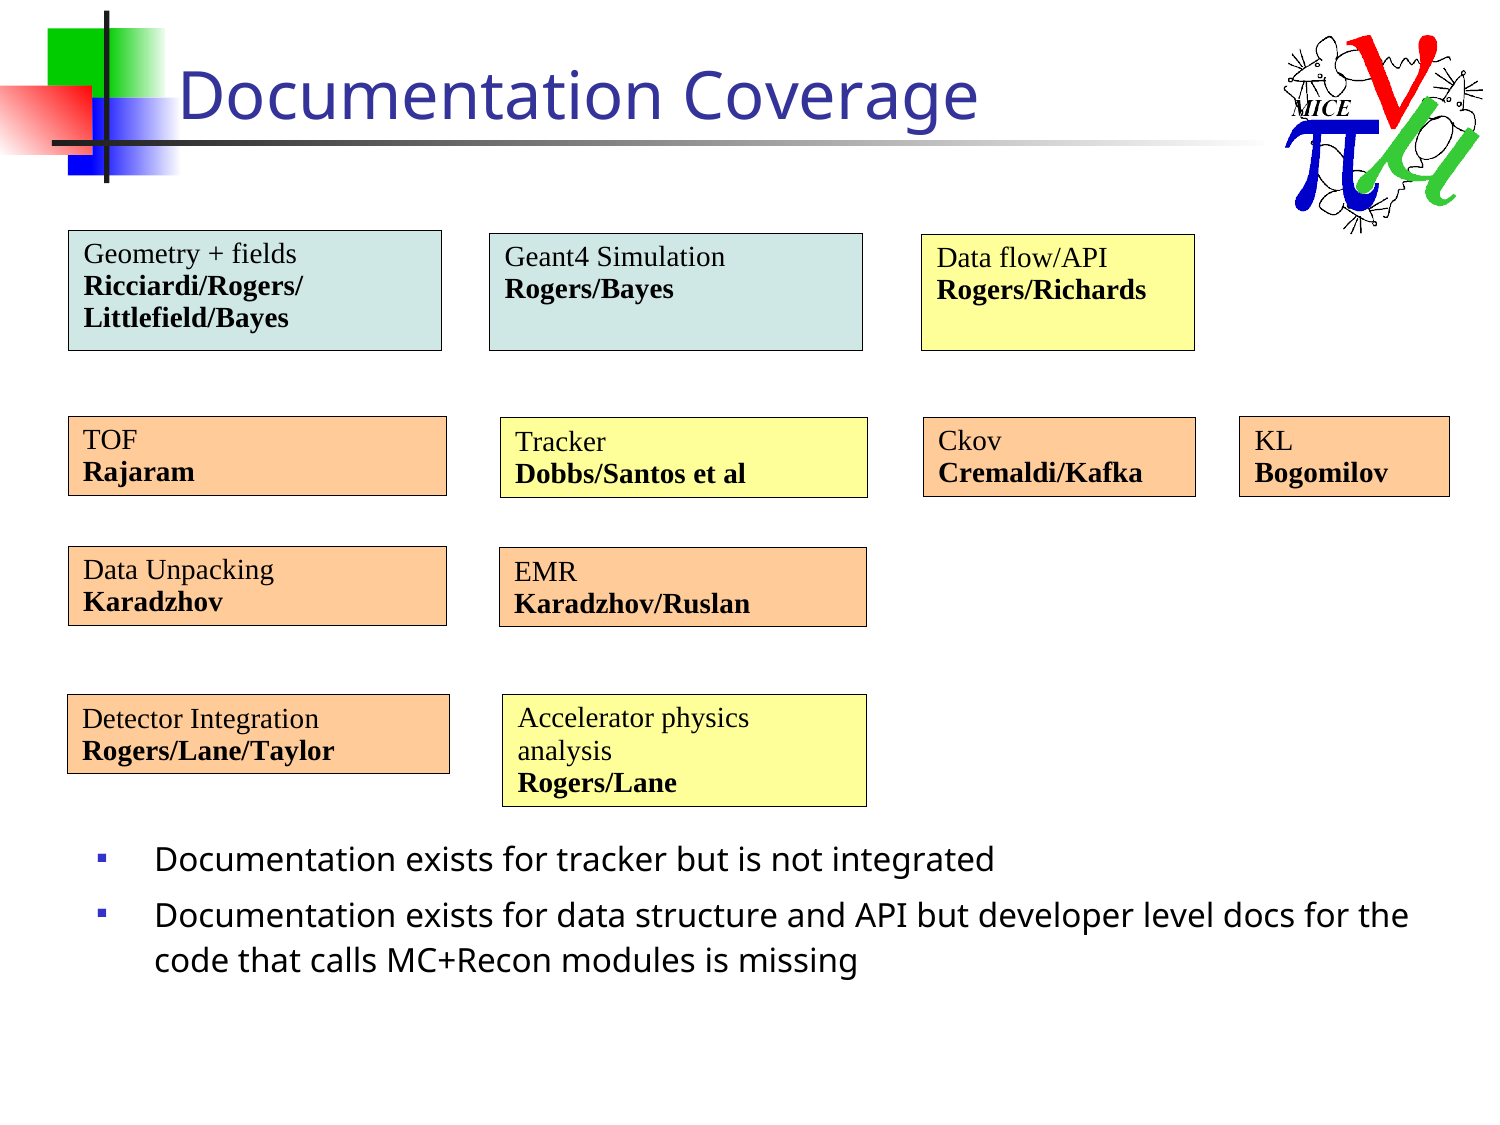

# Documentation Coverage
Geometry + fields
Ricciardi/Rogers/
Littlefield/Bayes
Geant4 Simulation
Rogers/Bayes
Data flow/API
Rogers/Richards
TOF
Rajaram
KL
Bogomilov
Ckov
Cremaldi/Kafka
Tracker
Dobbs/Santos et al
Data Unpacking
Karadzhov
EMR
Karadzhov/Ruslan
Accelerator physics analysis
Rogers/Lane
Detector Integration
Rogers/Lane/Taylor
Documentation exists for tracker but is not integrated
Documentation exists for data structure and API but developer level docs for the code that calls MC+Recon modules is missing